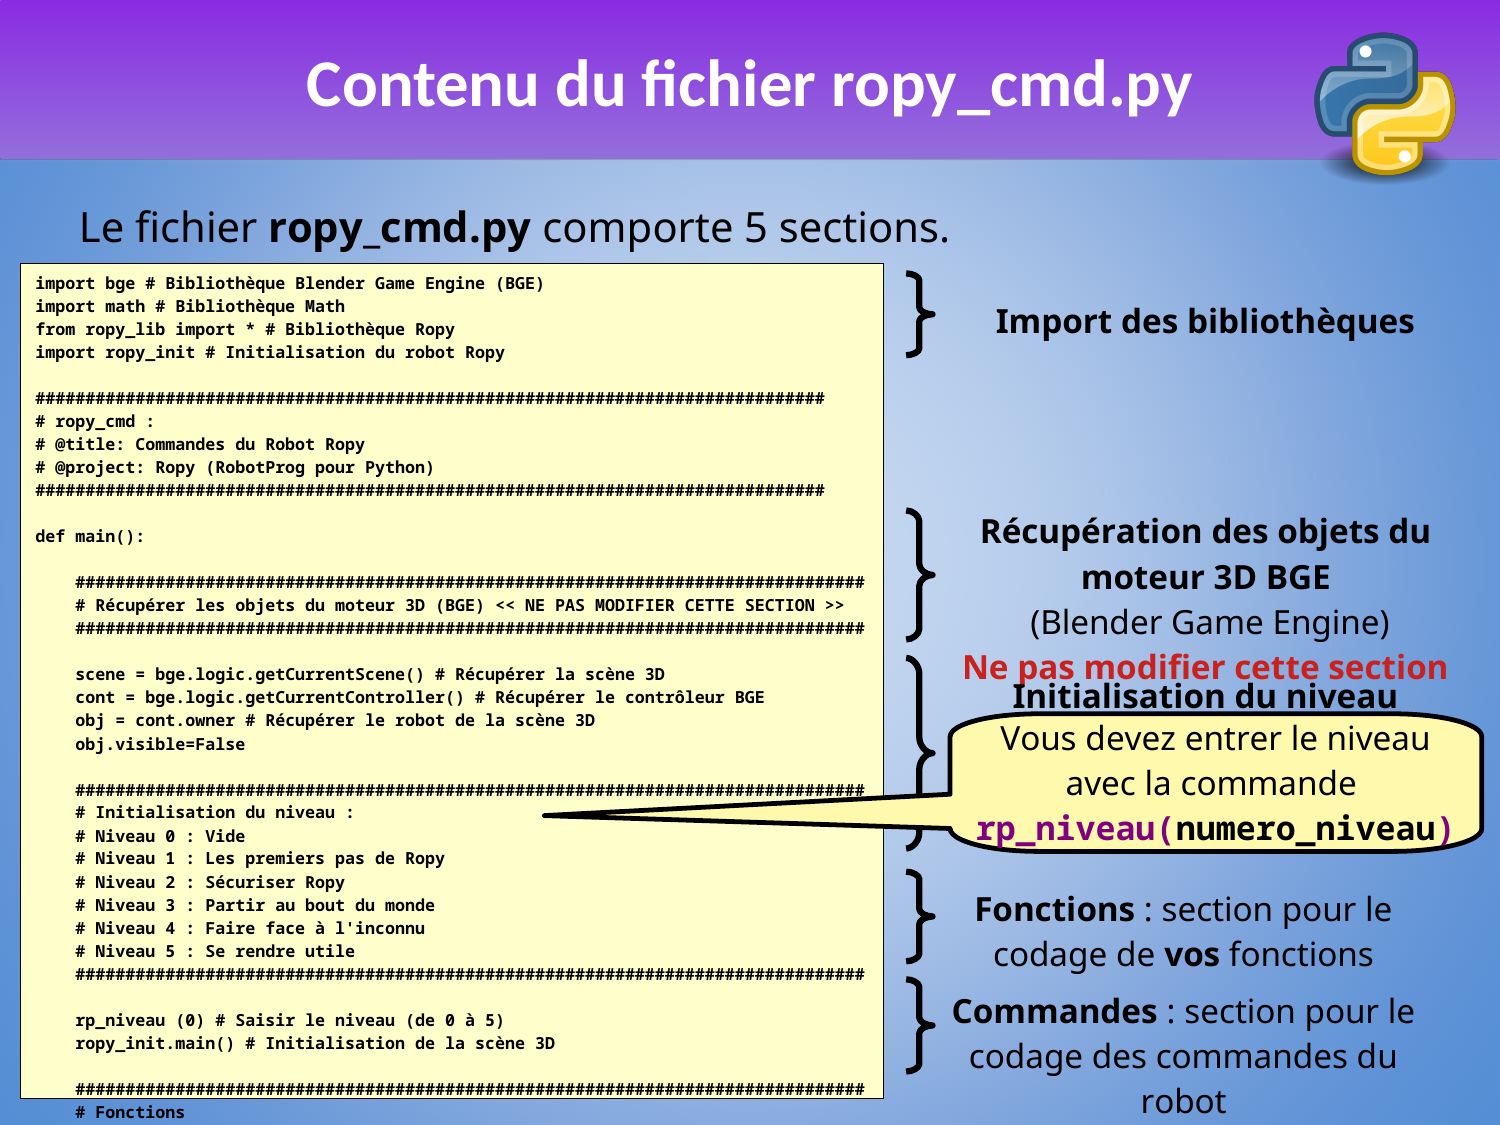

Contenu du fichier ropy_cmd.py
Le fichier ropy_cmd.py comporte 5 sections.
import bge # Bibliothèque Blender Game Engine (BGE)
import math # Bibliothèque Math
from ropy_lib import * # Bibliothèque Ropy
import ropy_init # Initialisation du robot Ropy
###############################################################################
# ropy_cmd :
# @title: Commandes du Robot Ropy
# @project: Ropy (RobotProg pour Python)
###############################################################################
def main():
 ###############################################################################
 # Récupérer les objets du moteur 3D (BGE) << NE PAS MODIFIER CETTE SECTION >>
 ###############################################################################
 scene = bge.logic.getCurrentScene() # Récupérer la scène 3D
 cont = bge.logic.getCurrentController() # Récupérer le contrôleur BGE
 obj = cont.owner # Récupérer le robot de la scène 3D
 obj.visible=False
 ###############################################################################
 # Initialisation du niveau :
 # Niveau 0 : Vide
 # Niveau 1 : Les premiers pas de Ropy
 # Niveau 2 : Sécuriser Ropy
 # Niveau 3 : Partir au bout du monde
 # Niveau 4 : Faire face à l'inconnu
 # Niveau 5 : Se rendre utile
 ###############################################################################
 rp_niveau (0) # Saisir le niveau (de 0 à 5)
 ropy_init.main() # Initialisation de la scène 3D
 ###############################################################################
 # Fonctions
 ###############################################################################
 ###############################################################################
 # Commandes
 ###############################################################################
 rp_avancer()
 rp_avancer()
 rp_avancer()
 rp_avancer()
Import des bibliothèques
Récupération des objets du moteur 3D BGE
 (Blender Game Engine)
Ne pas modifier cette section
Initialisation du niveau
Vous devez entrer le niveau
avec la commande
rp_niveau(numero_niveau)
Fonctions : section pour le codage de vos fonctions
Commandes : section pour le codage des commandes du robot